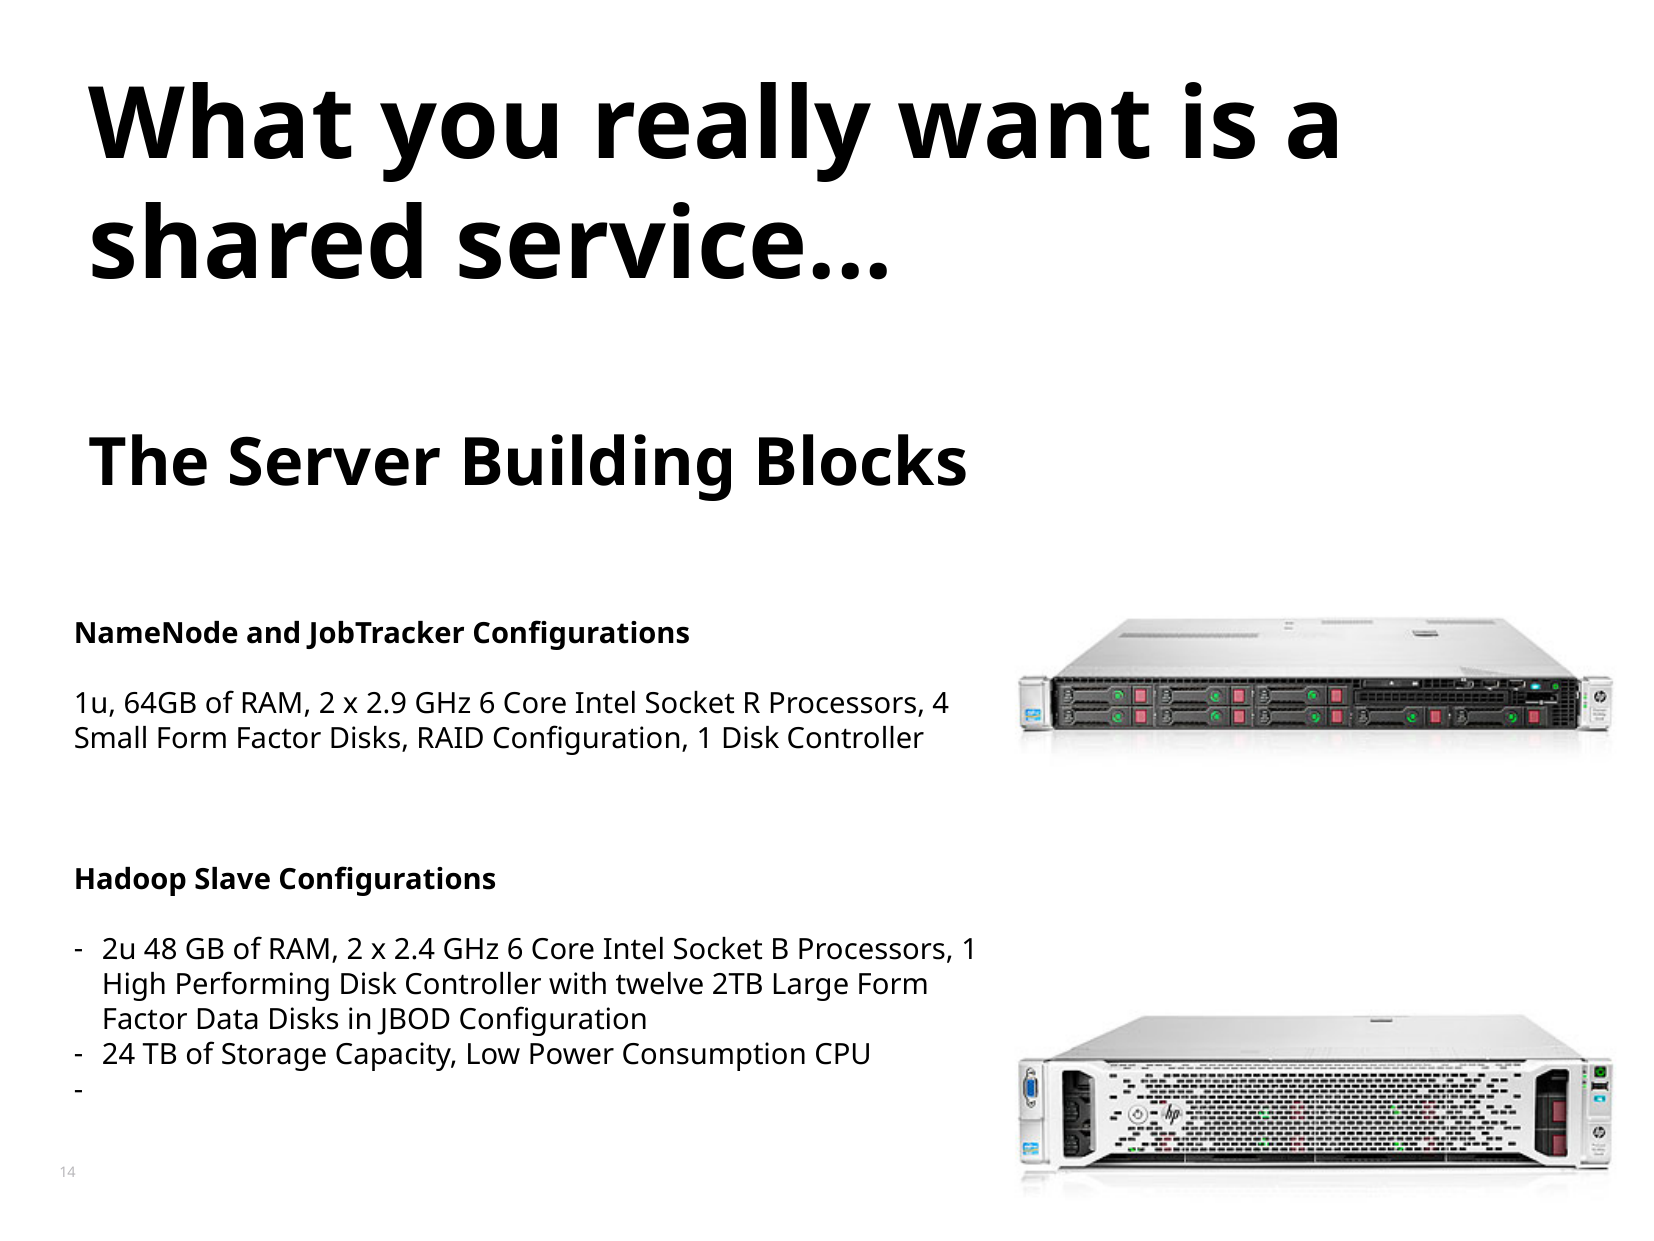

# What you really want is a shared service... The Server Building Blocks
NameNode and JobTracker Configurations
1u, 64GB of RAM, 2 x 2.9 GHz 6 Core Intel Socket R Processors, 4 Small Form Factor Disks, RAID Configuration, 1 Disk Controller
Hadoop Slave Configurations
2u 48 GB of RAM, 2 x 2.4 GHz 6 Core Intel Socket B Processors, 1 High Performing Disk Controller with twelve 2TB Large Form Factor Data Disks in JBOD Configuration
24 TB of Storage Capacity, Low Power Consumption CPU